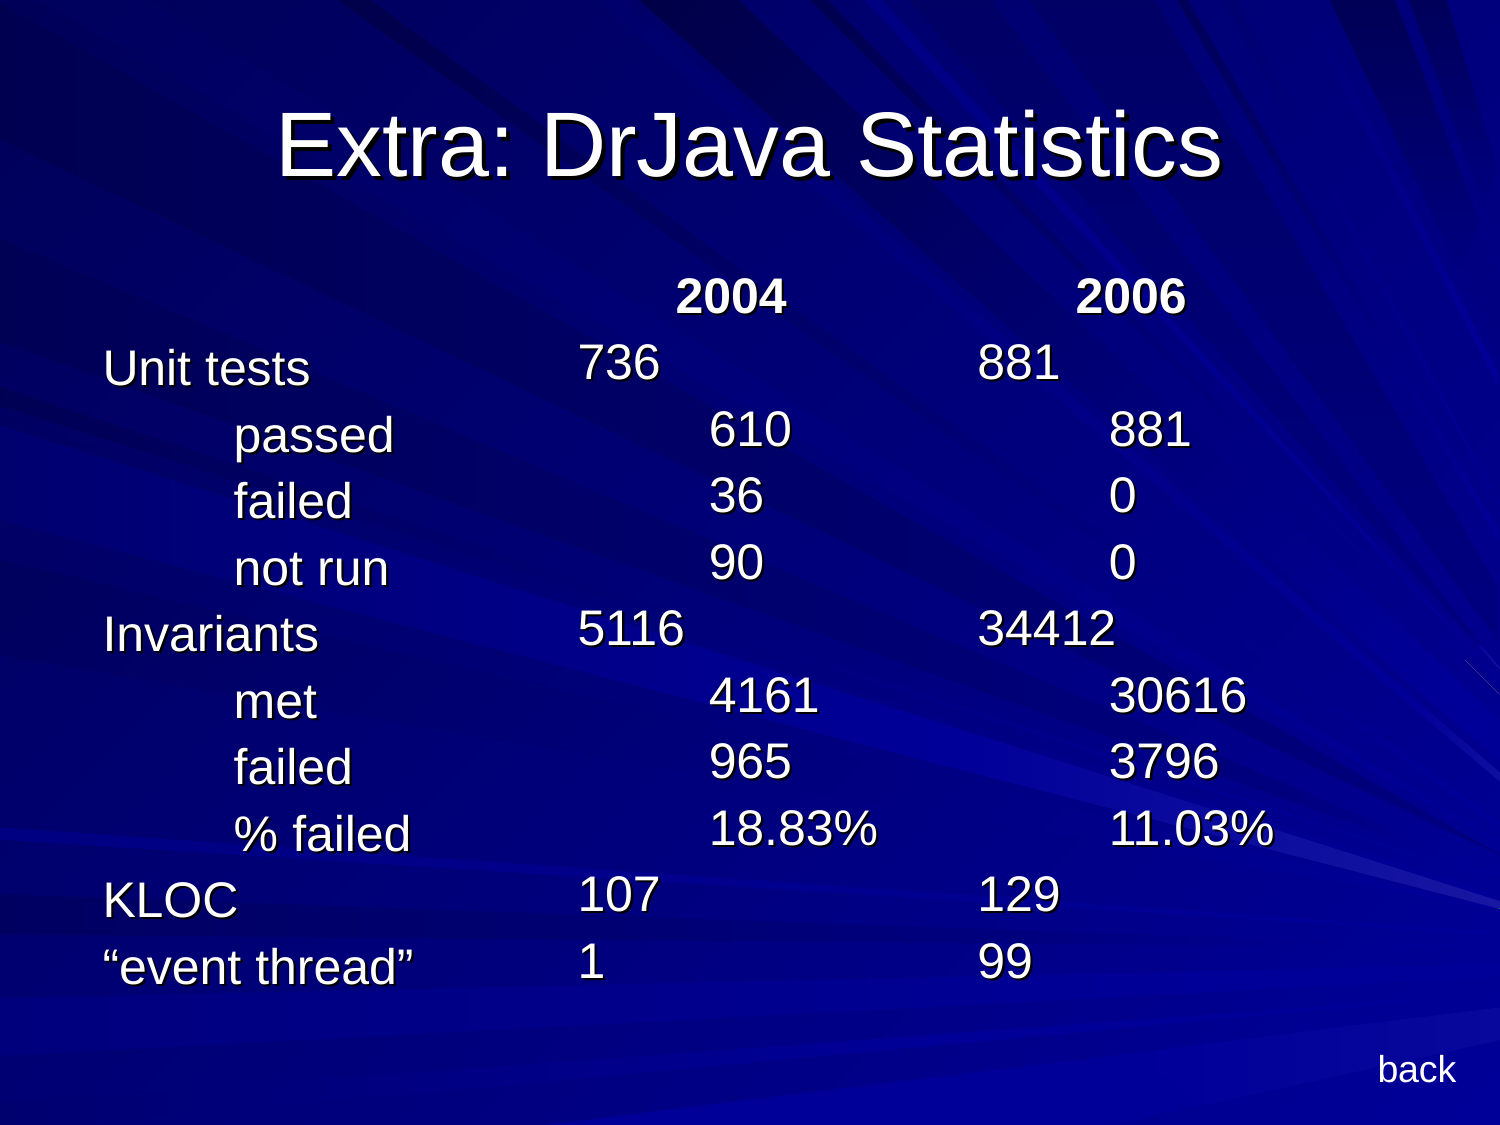

# Extra: DrJava Statistics
Unit tests
	passed
	failed
	not run
Invariants
	met
	failed
	% failed
KLOC
“event thread”
2004
736
	610
	36
	90
5116
	4161
	965
	18.83%
107
1
2006
881
	881
	0
	0
34412
	30616
	3796
	11.03%
129
99
back